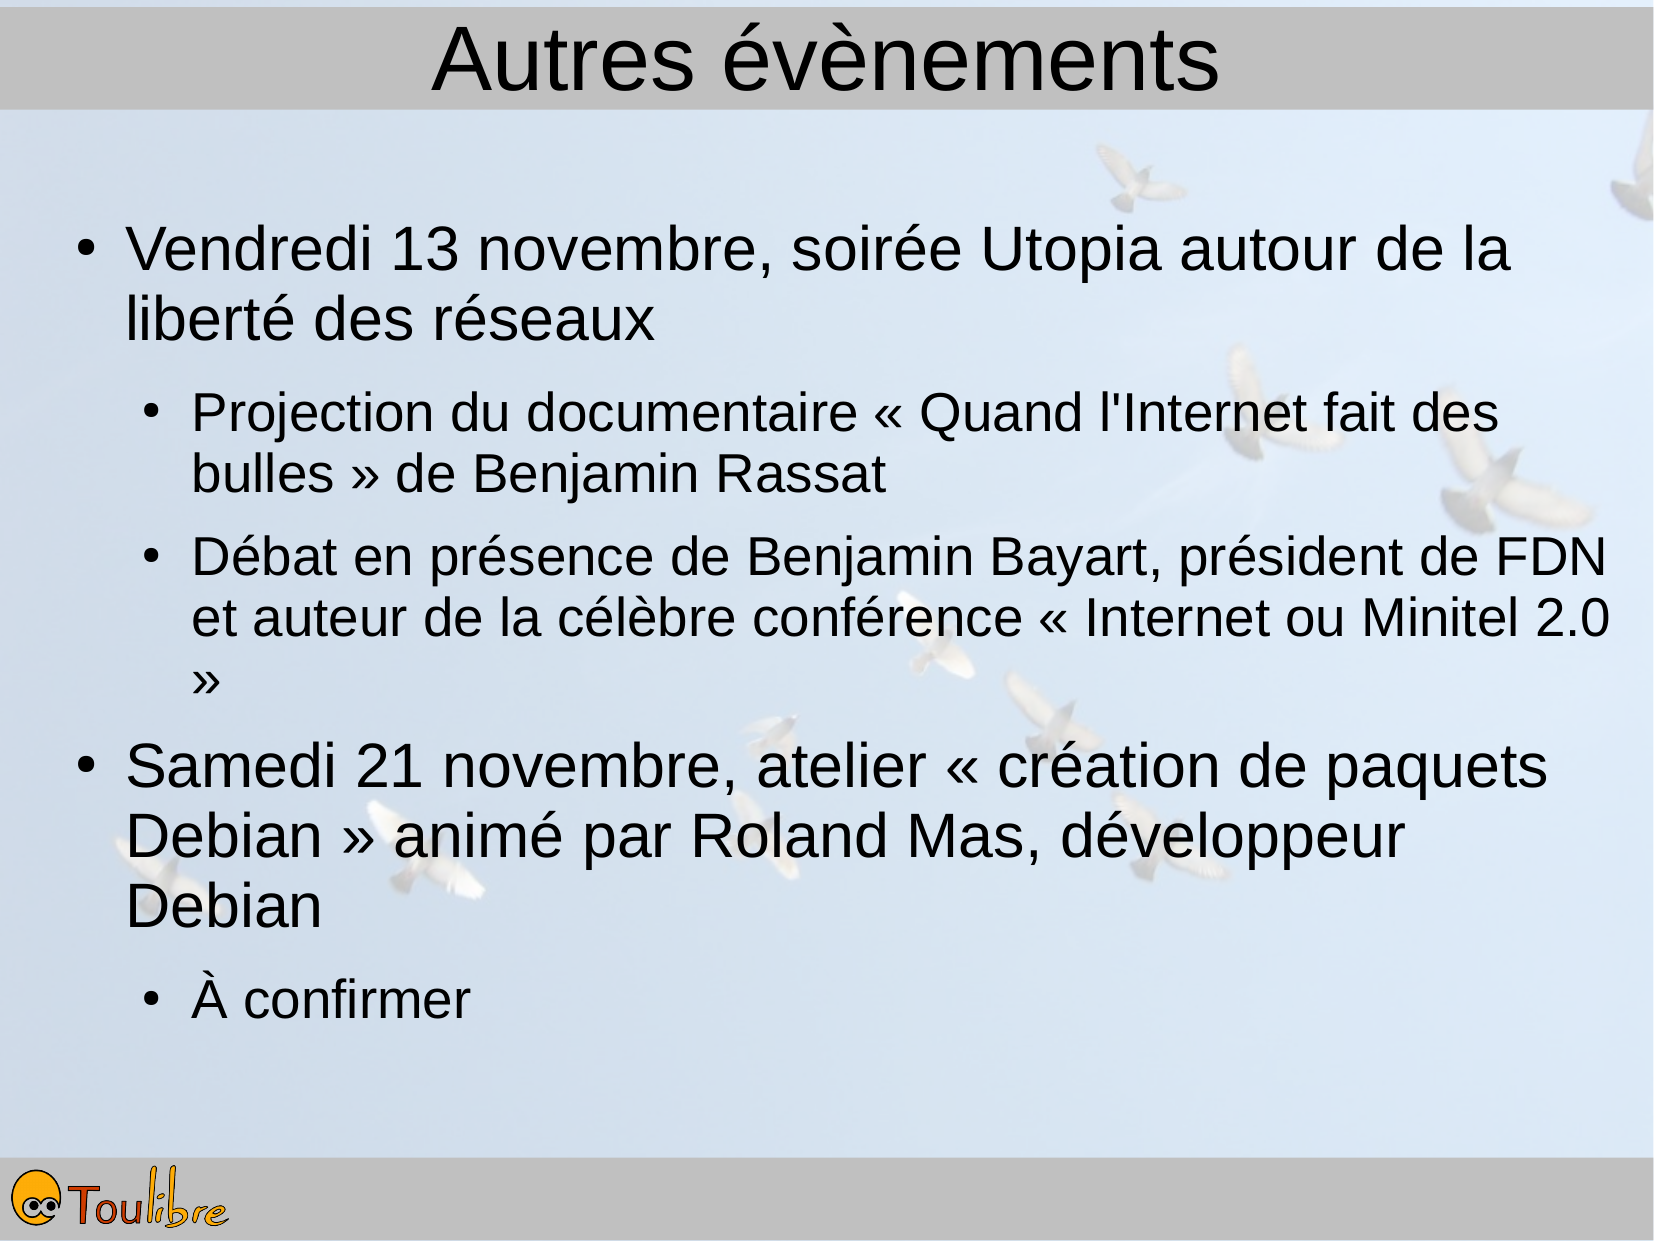

# Autres évènements
Vendredi 13 novembre, soirée Utopia autour de la liberté des réseaux
Projection du documentaire « Quand l'Internet fait des bulles » de Benjamin Rassat
Débat en présence de Benjamin Bayart, président de FDN et auteur de la célèbre conférence « Internet ou Minitel 2.0 »
Samedi 21 novembre, atelier « création de paquets Debian » animé par Roland Mas, développeur Debian
À confirmer